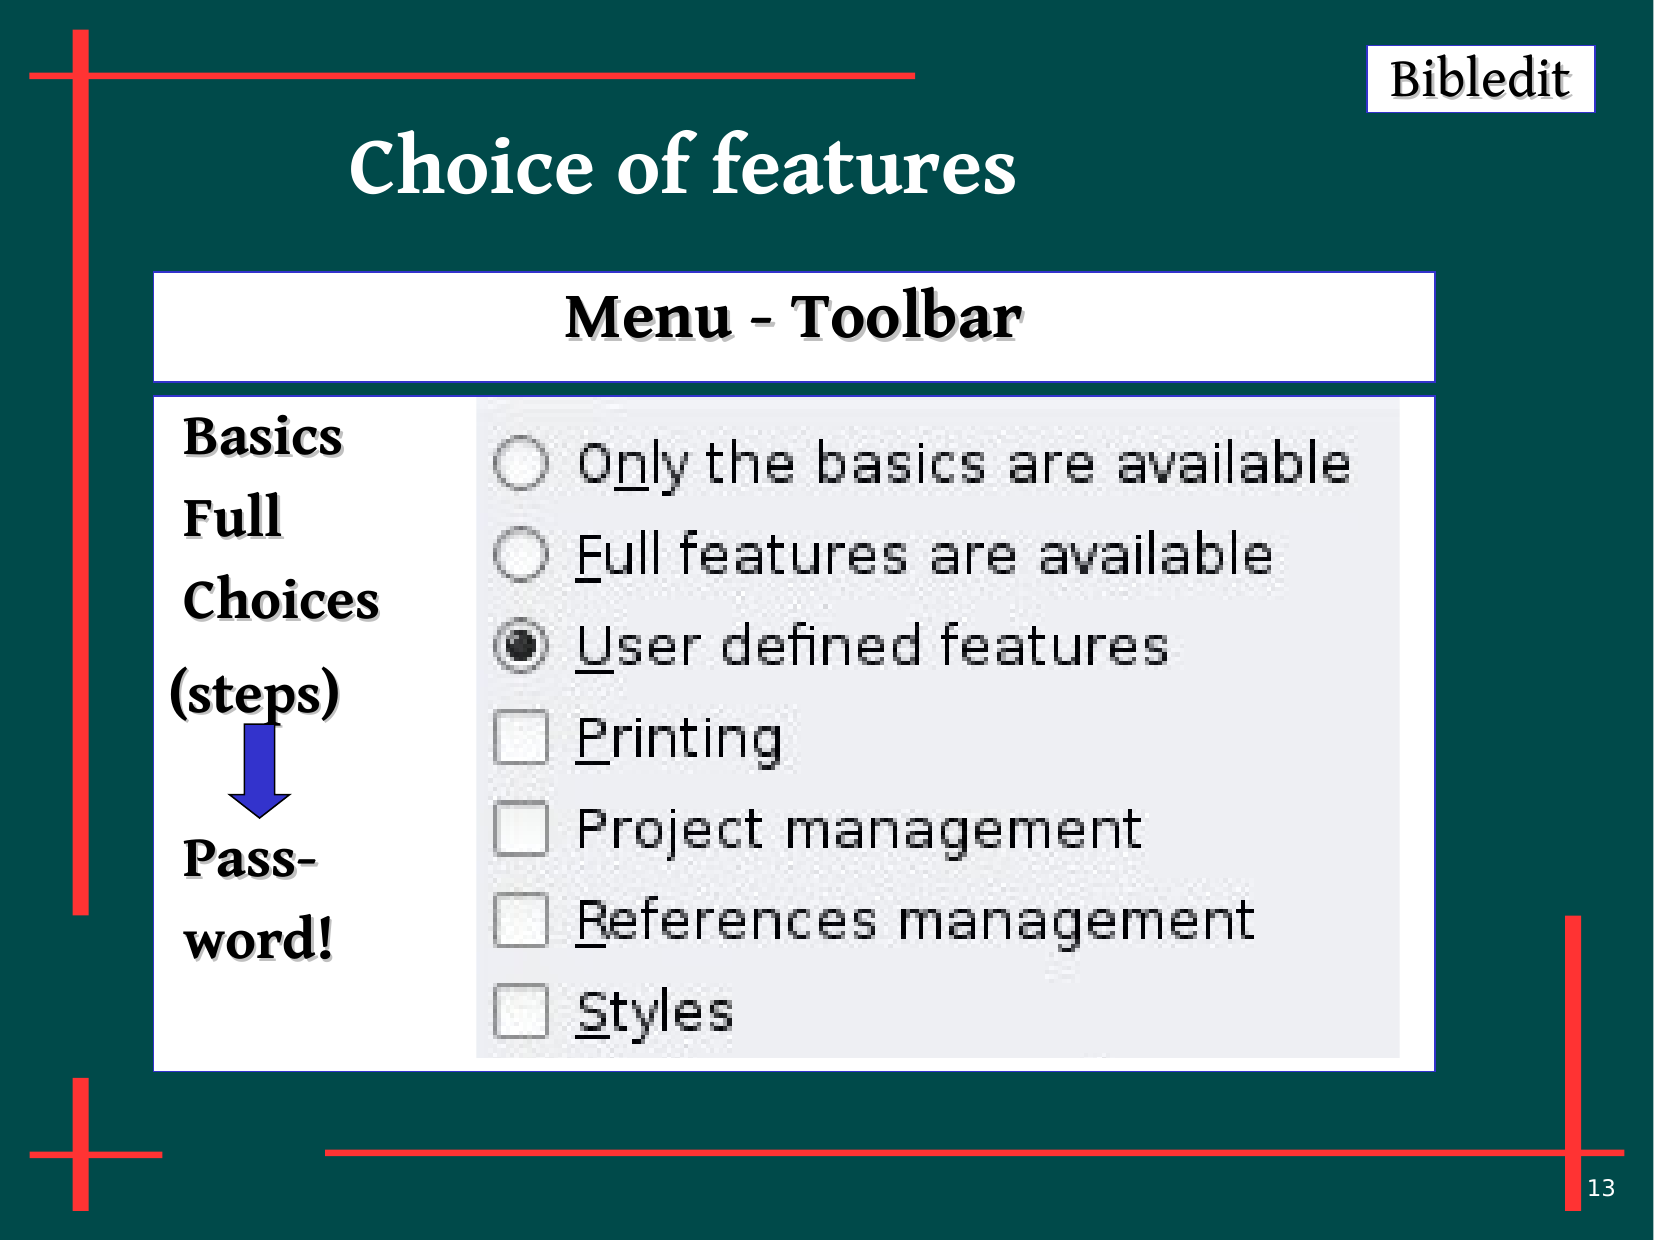

Bibledit
# Choice of features
Menu - Toolbar
 Basics
 Full
 Choices
(steps)‏
 Pass-
 word!